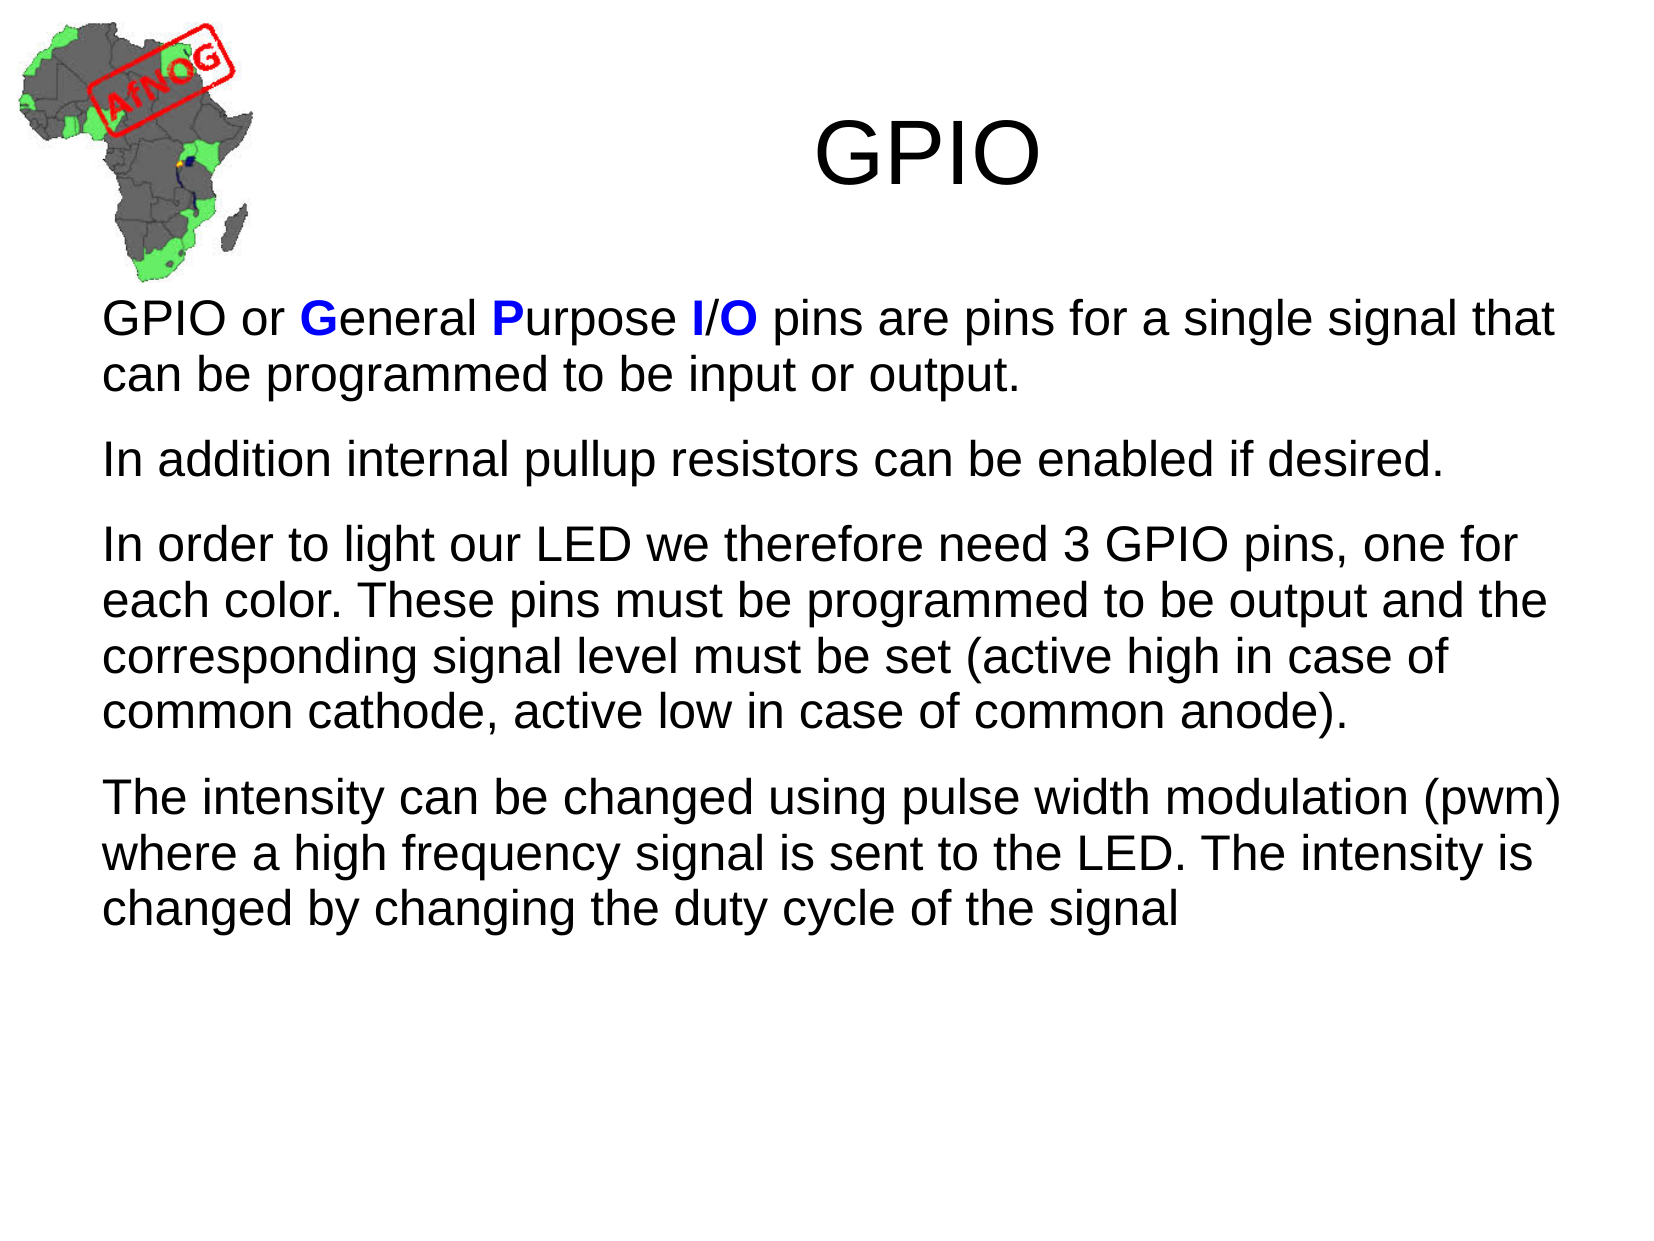

# GPIO
GPIO or General Purpose I/O pins are pins for a single signal that can be programmed to be input or output.
In addition internal pullup resistors can be enabled if desired.
In order to light our LED we therefore need 3 GPIO pins, one for each color. These pins must be programmed to be output and the corresponding signal level must be set (active high in case of common cathode, active low in case of common anode).
The intensity can be changed using pulse width modulation (pwm) where a high frequency signal is sent to the LED. The intensity is changed by changing the duty cycle of the signal